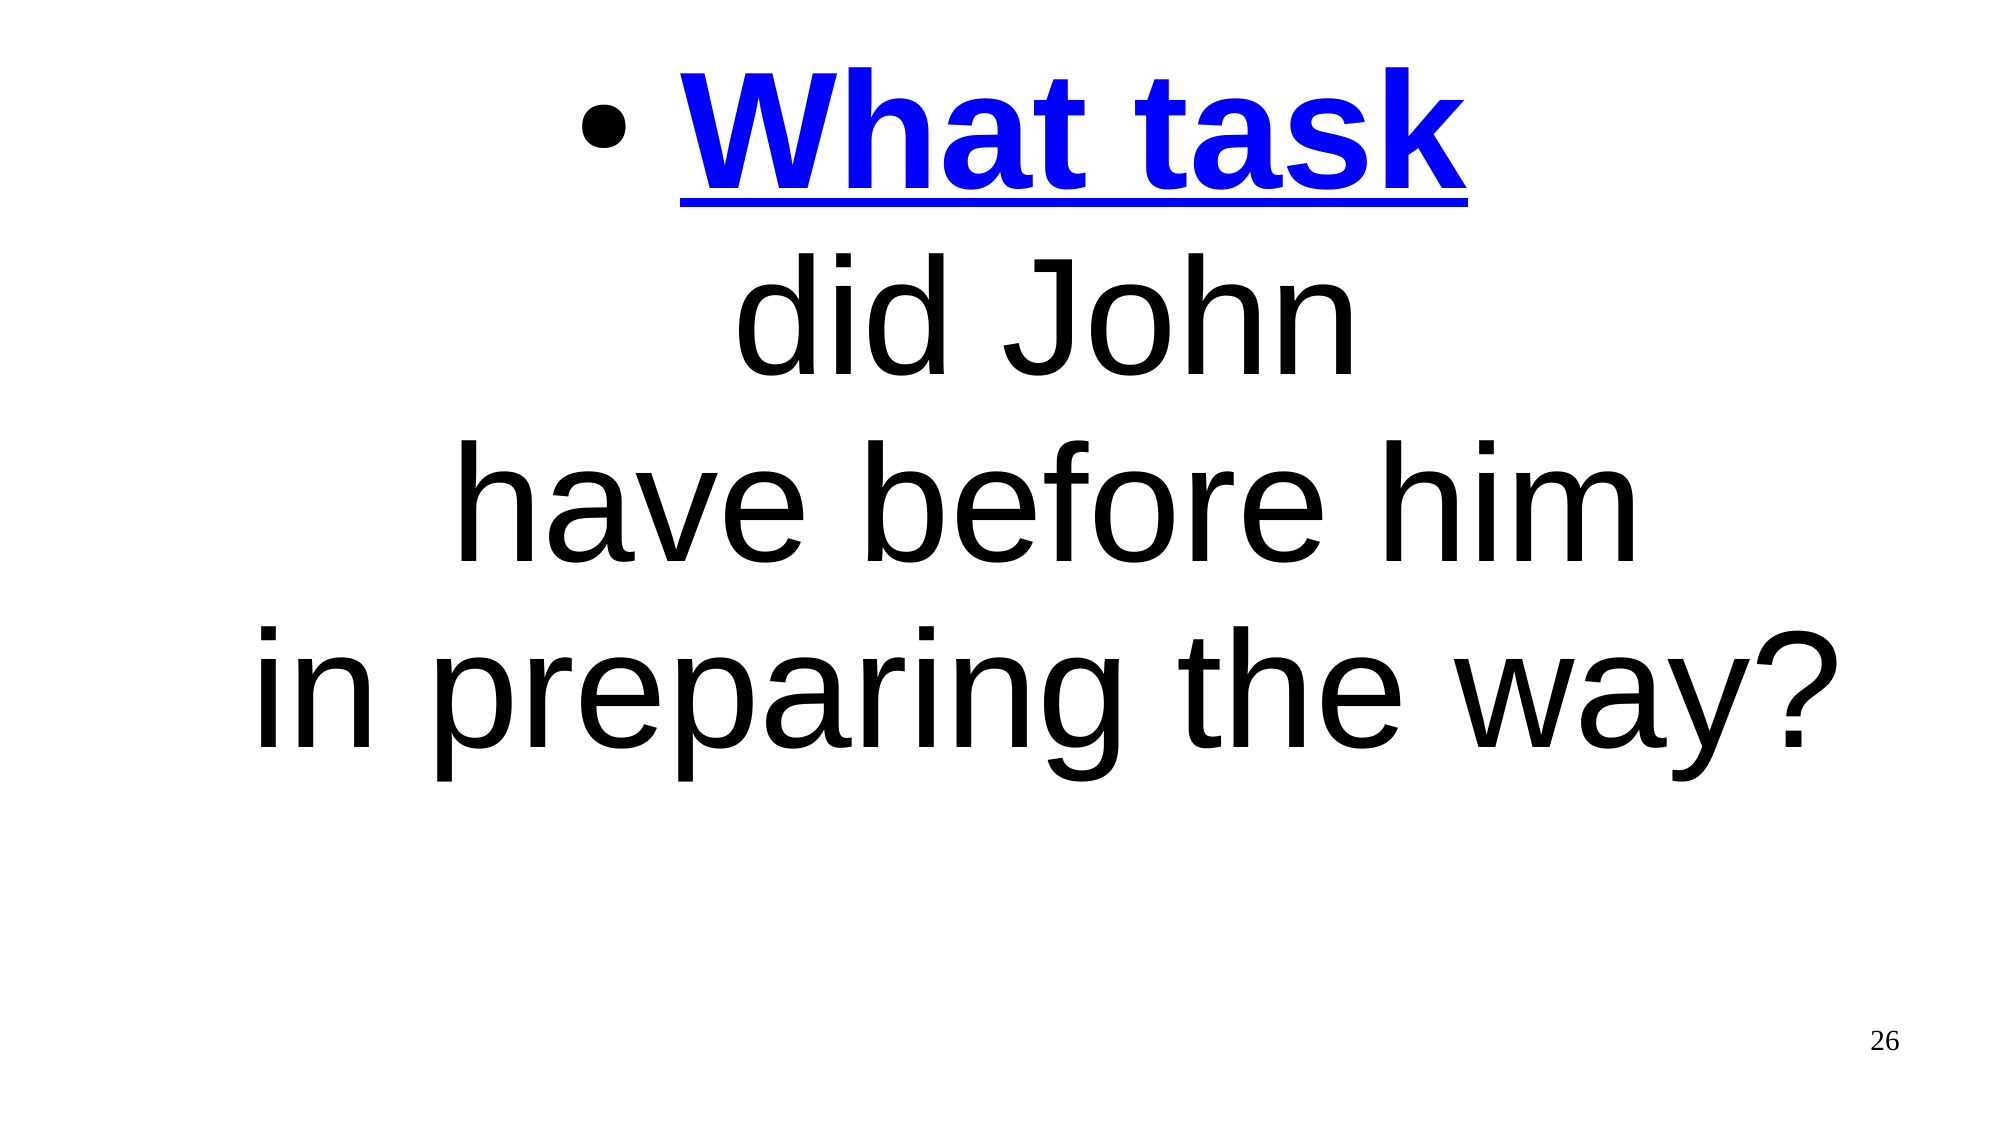

# What task did John have before him in preparing the way?
26